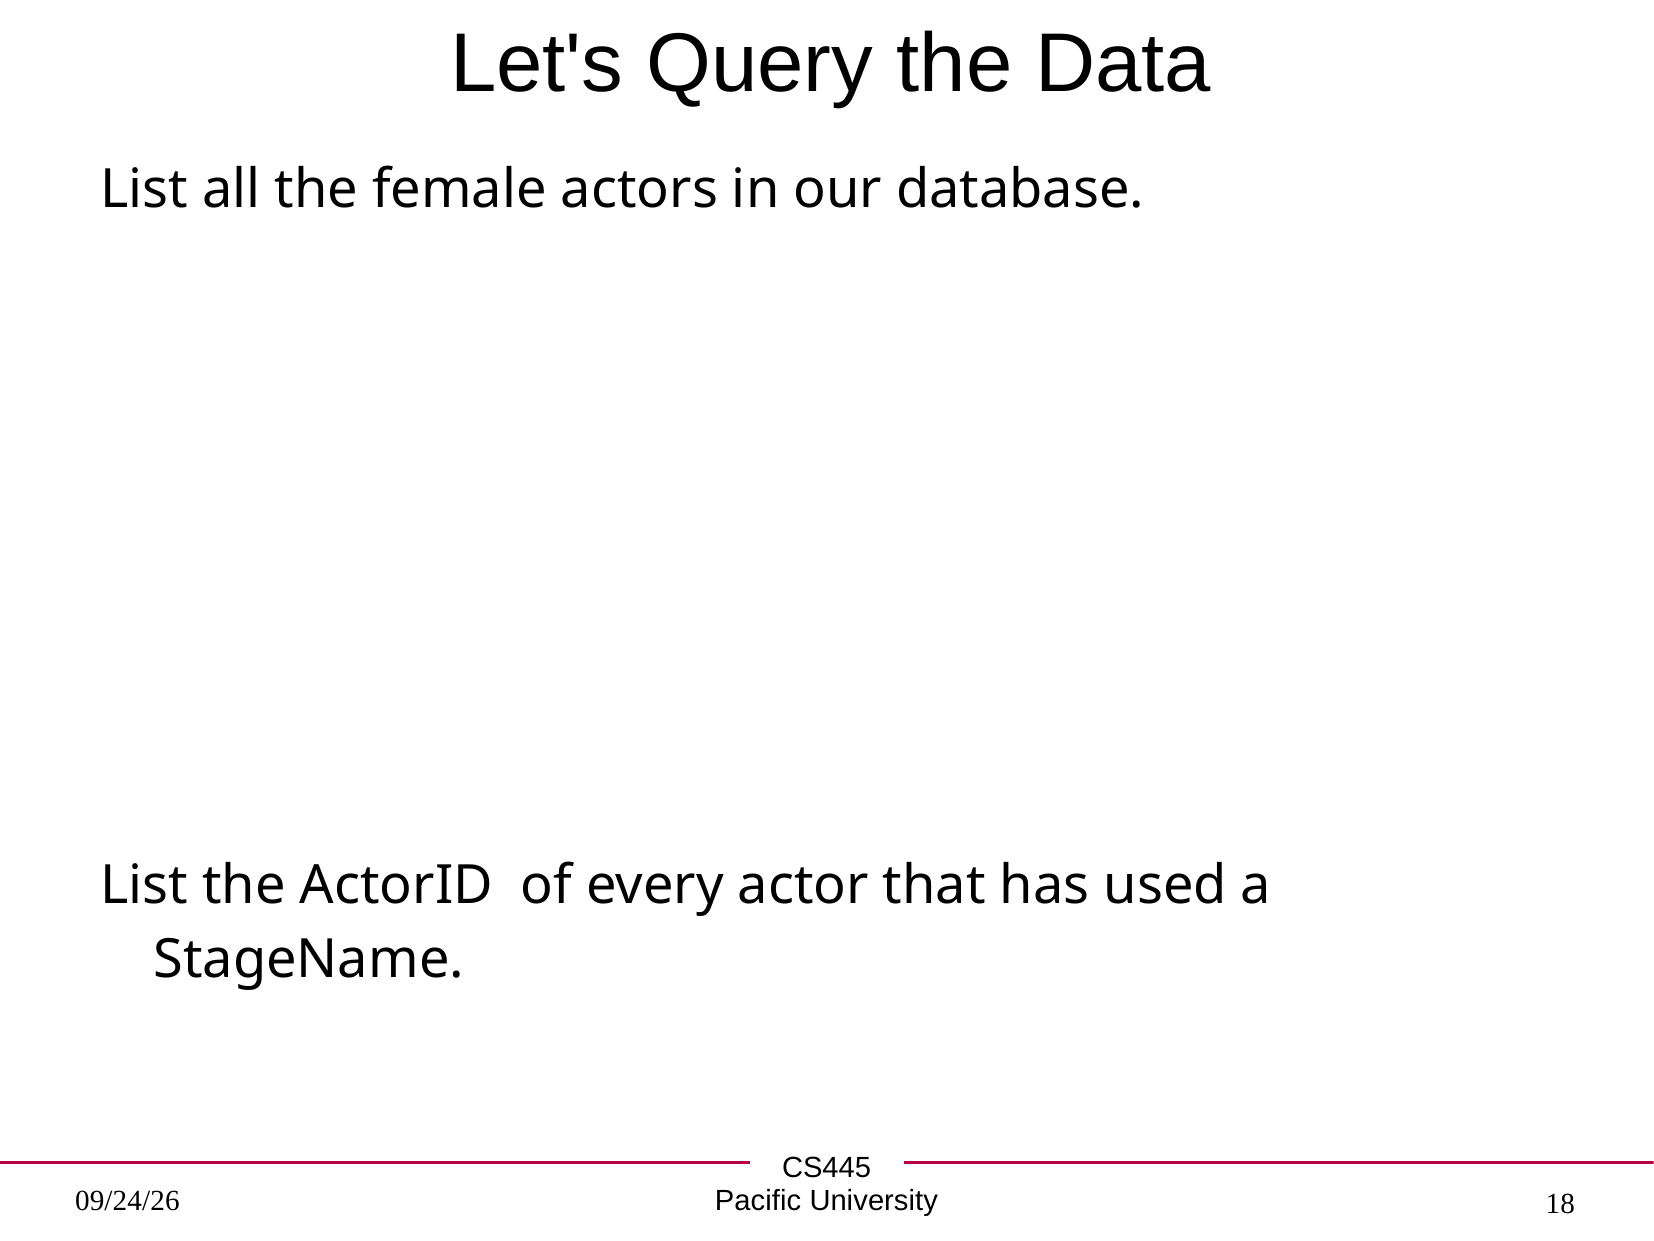

# Let's Query the Data
List all the female actors in our database.
List the ActorID of every actor that has used a StageName.